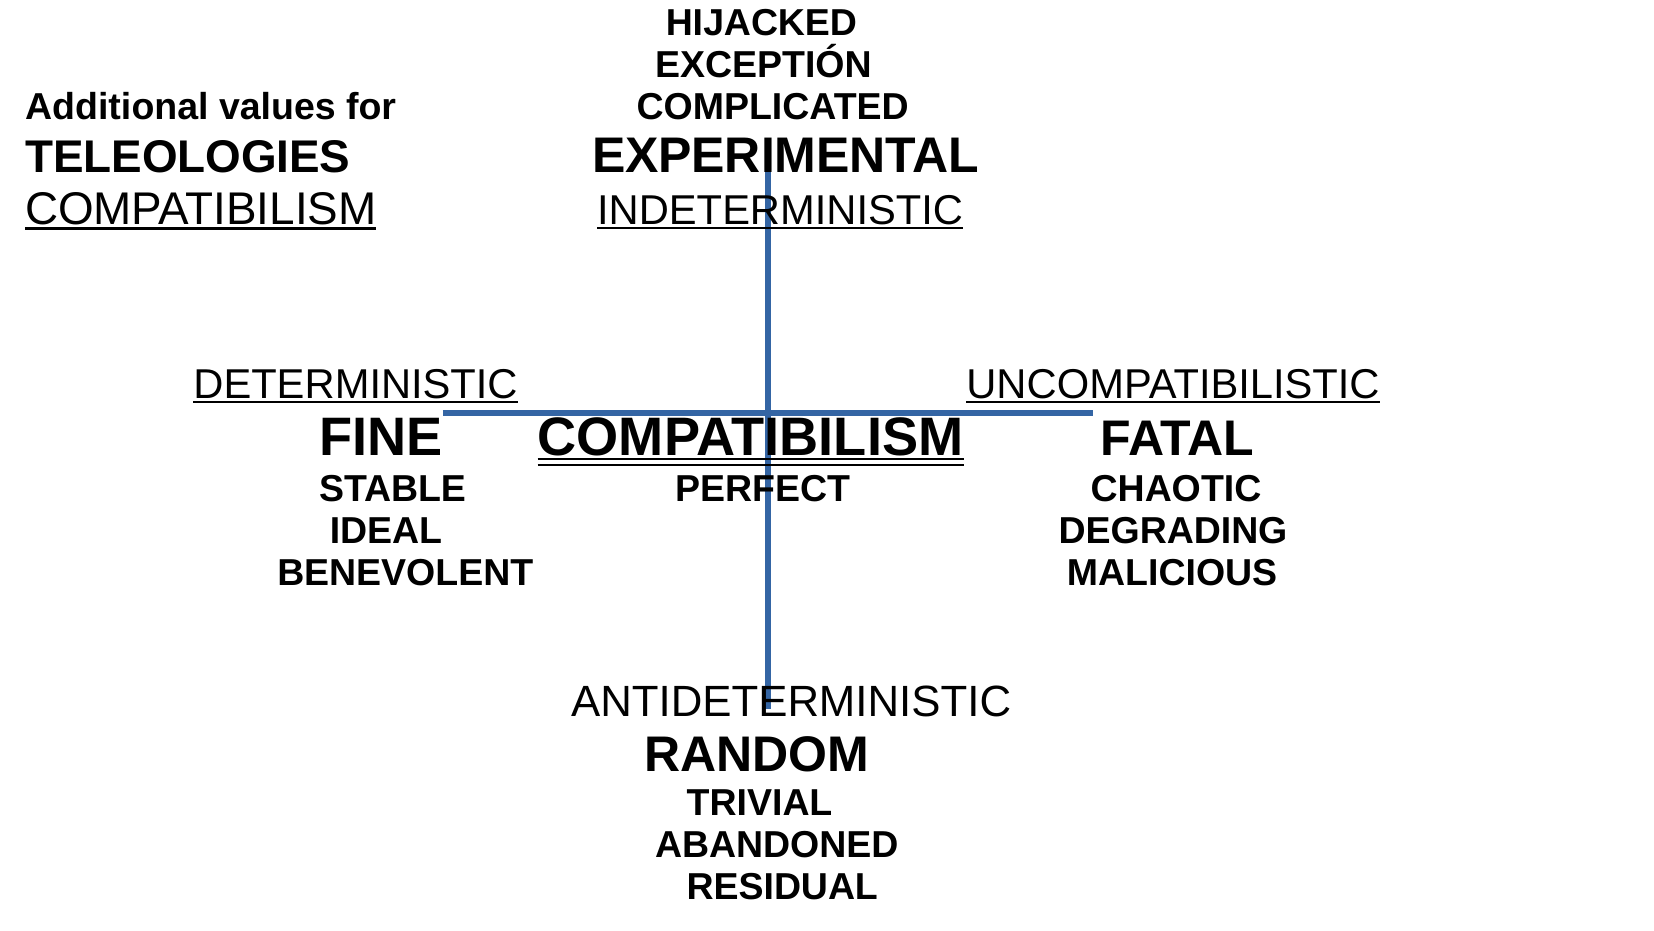

HIJACKED
 EXCEPTIÓN
 Additional values for COMPLICATED
 TELEOLOGIES EXPERIMENTAL
 COMPATIBILISM INDETERMINISTIC
 DETERMINISTIC UNCOMPATIBILISTIC
 FINE COMPATIBILISM FATAL
 STABLE PERFECT CHAOTIC
 IDEAL DEGRADING
 BENEVOLENT MALICIOUS
 ANTIDETERMINISTIC
 RANDOM
 TRIVIAL
 ABANDONED
 RESIDUAL